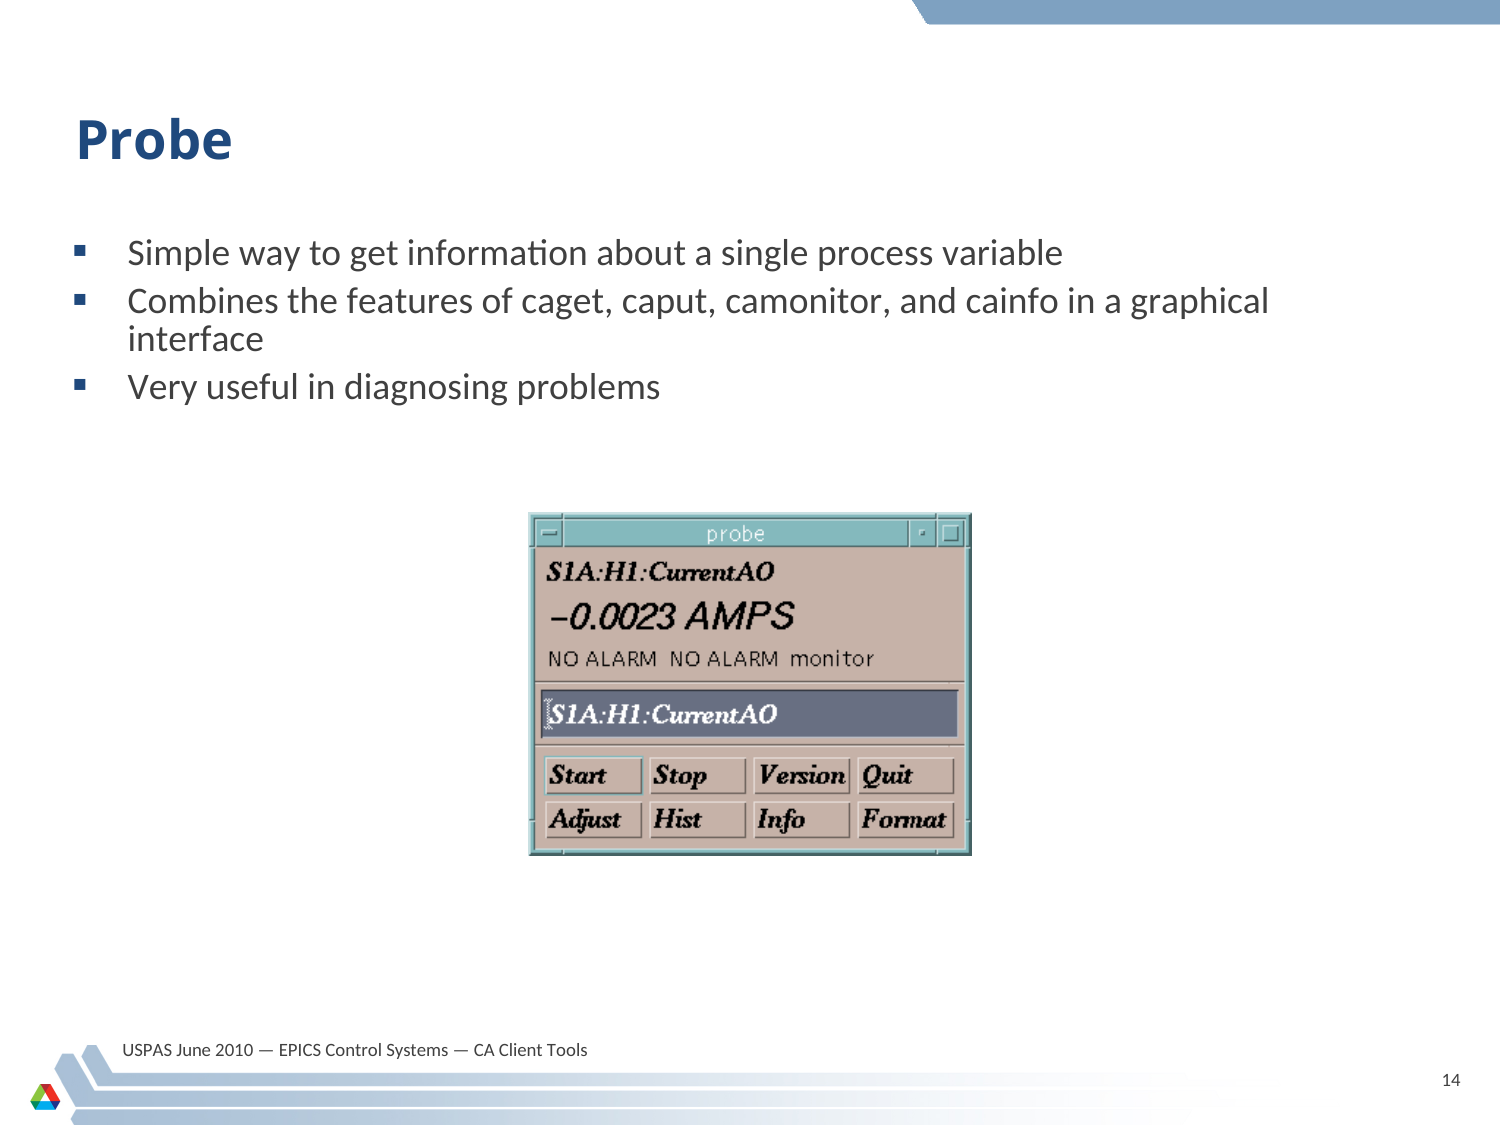

# Probe
Simple way to get information about a single process variable
Combines the features of caget, caput, camonitor, and cainfo in a graphical interface
Very useful in diagnosing problems
USPAS June 2010 — EPICS Control Systems — CA Client Tools
14